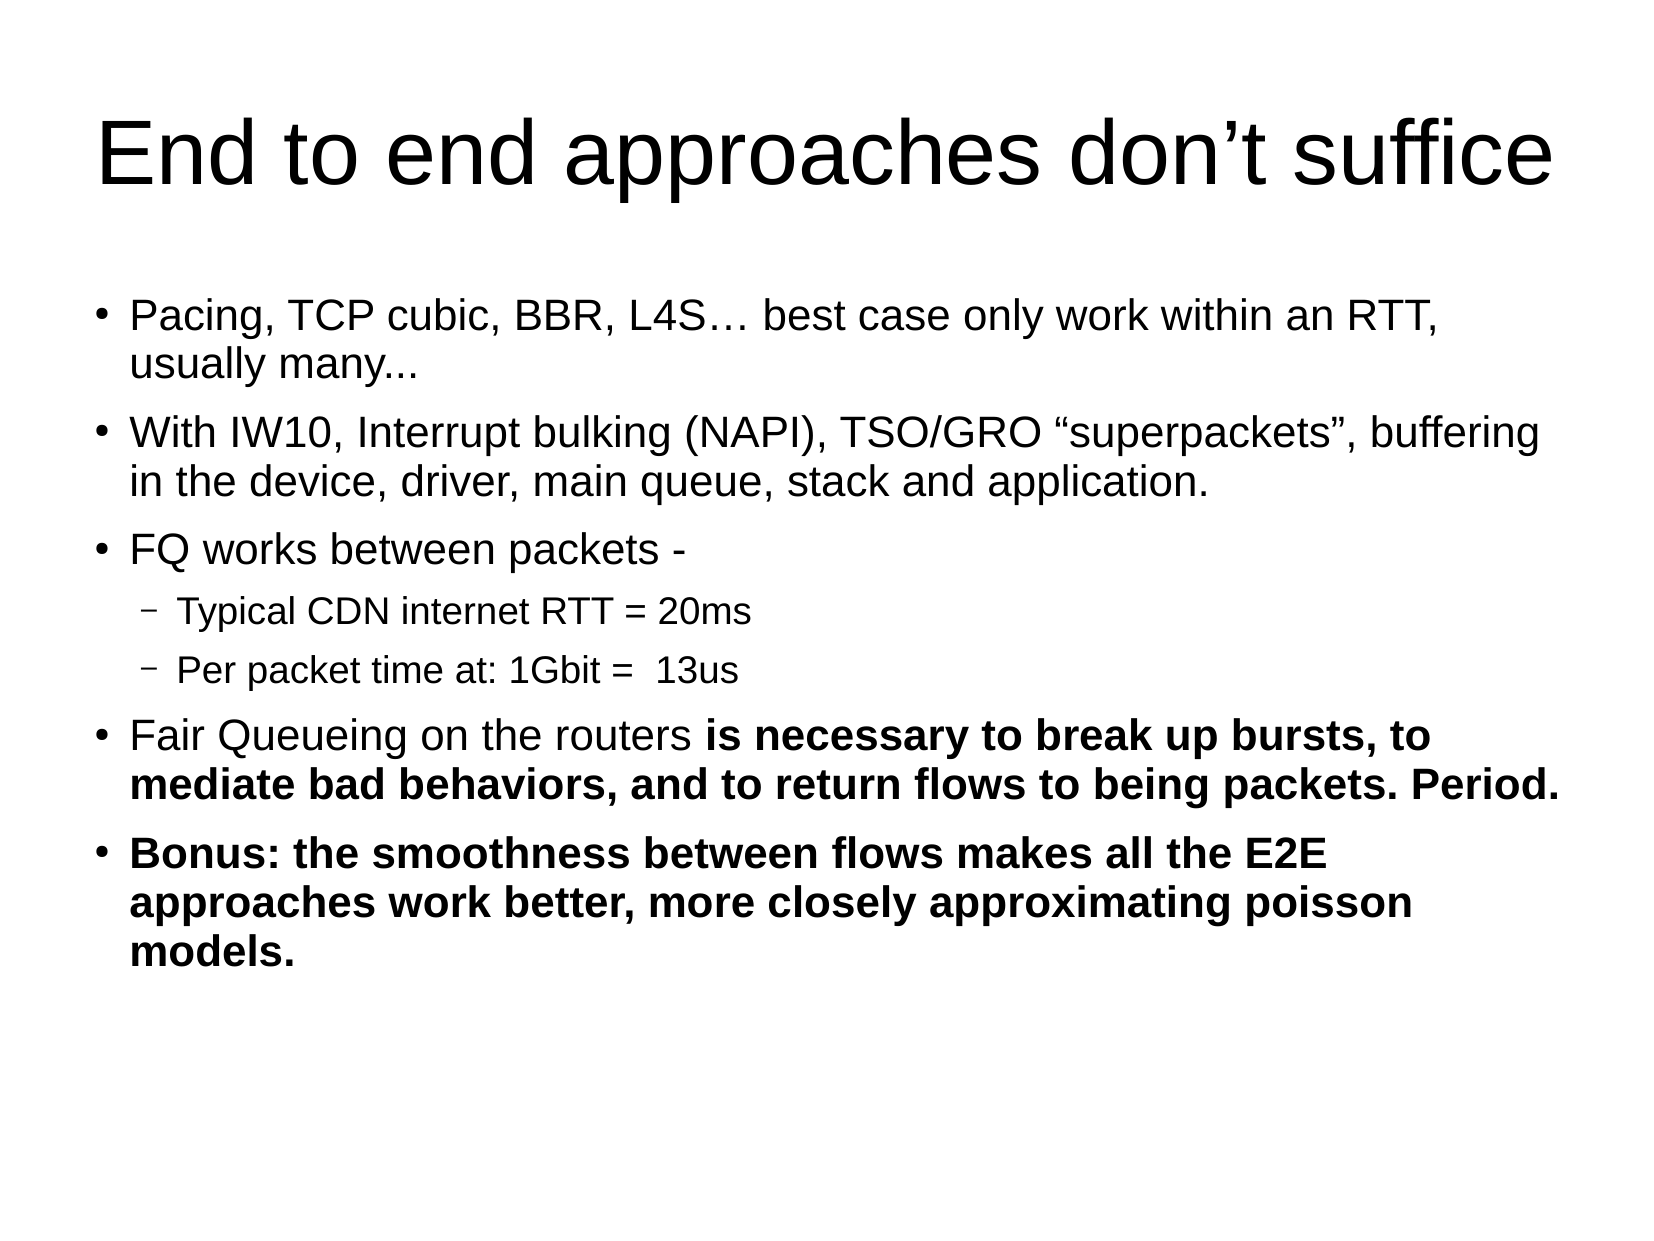

# End to end approaches don’t suffice
Pacing, TCP cubic, BBR, L4S… best case only work within an RTT, usually many...
With IW10, Interrupt bulking (NAPI), TSO/GRO “superpackets”, buffering in the device, driver, main queue, stack and application.
FQ works between packets -
Typical CDN internet RTT = 20ms
Per packet time at: 1Gbit = 13us
Fair Queueing on the routers is necessary to break up bursts, to mediate bad behaviors, and to return flows to being packets. Period.
Bonus: the smoothness between flows makes all the E2E approaches work better, more closely approximating poisson models.